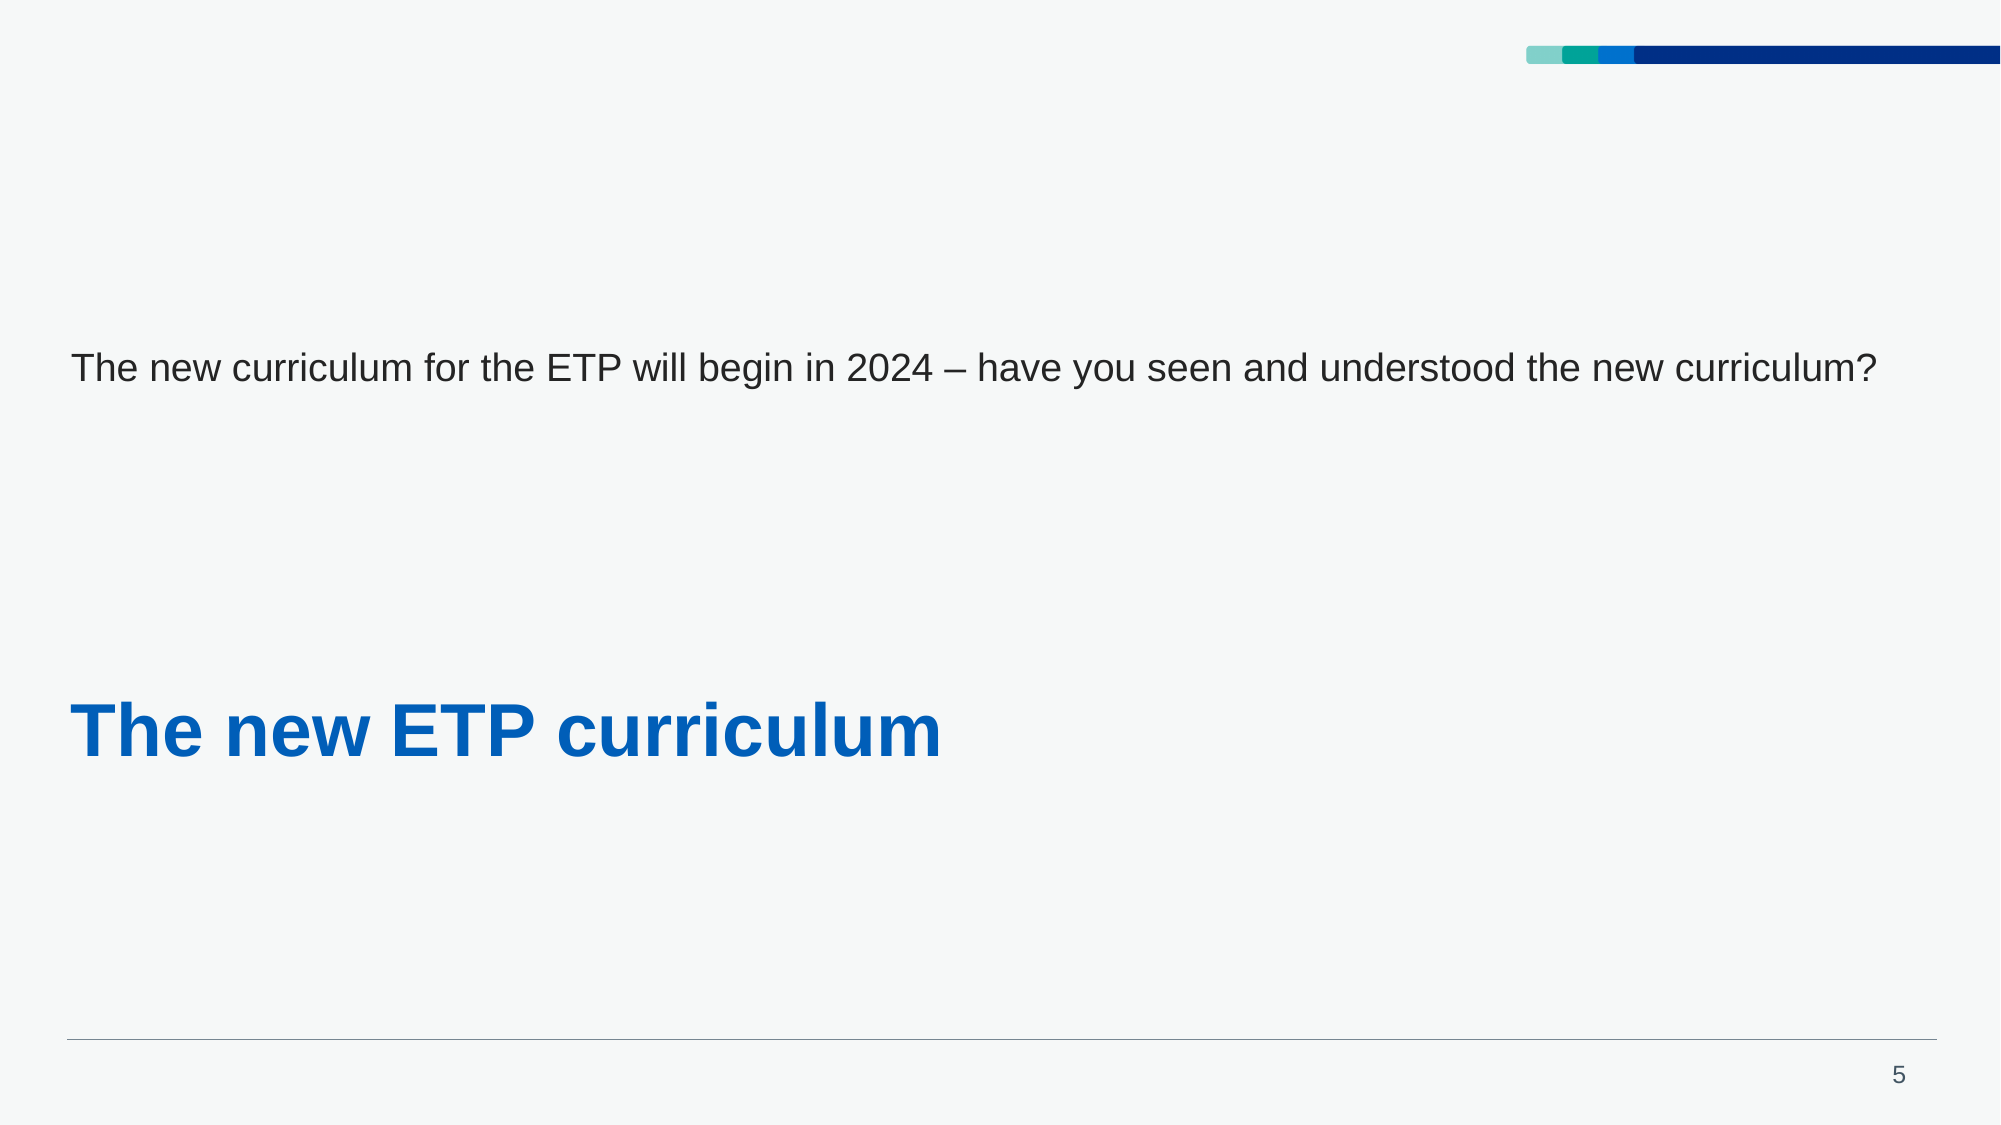

# The new curriculum for the ETP will begin in 2024 – have you seen and understood the new curriculum?
The new ETP curriculum